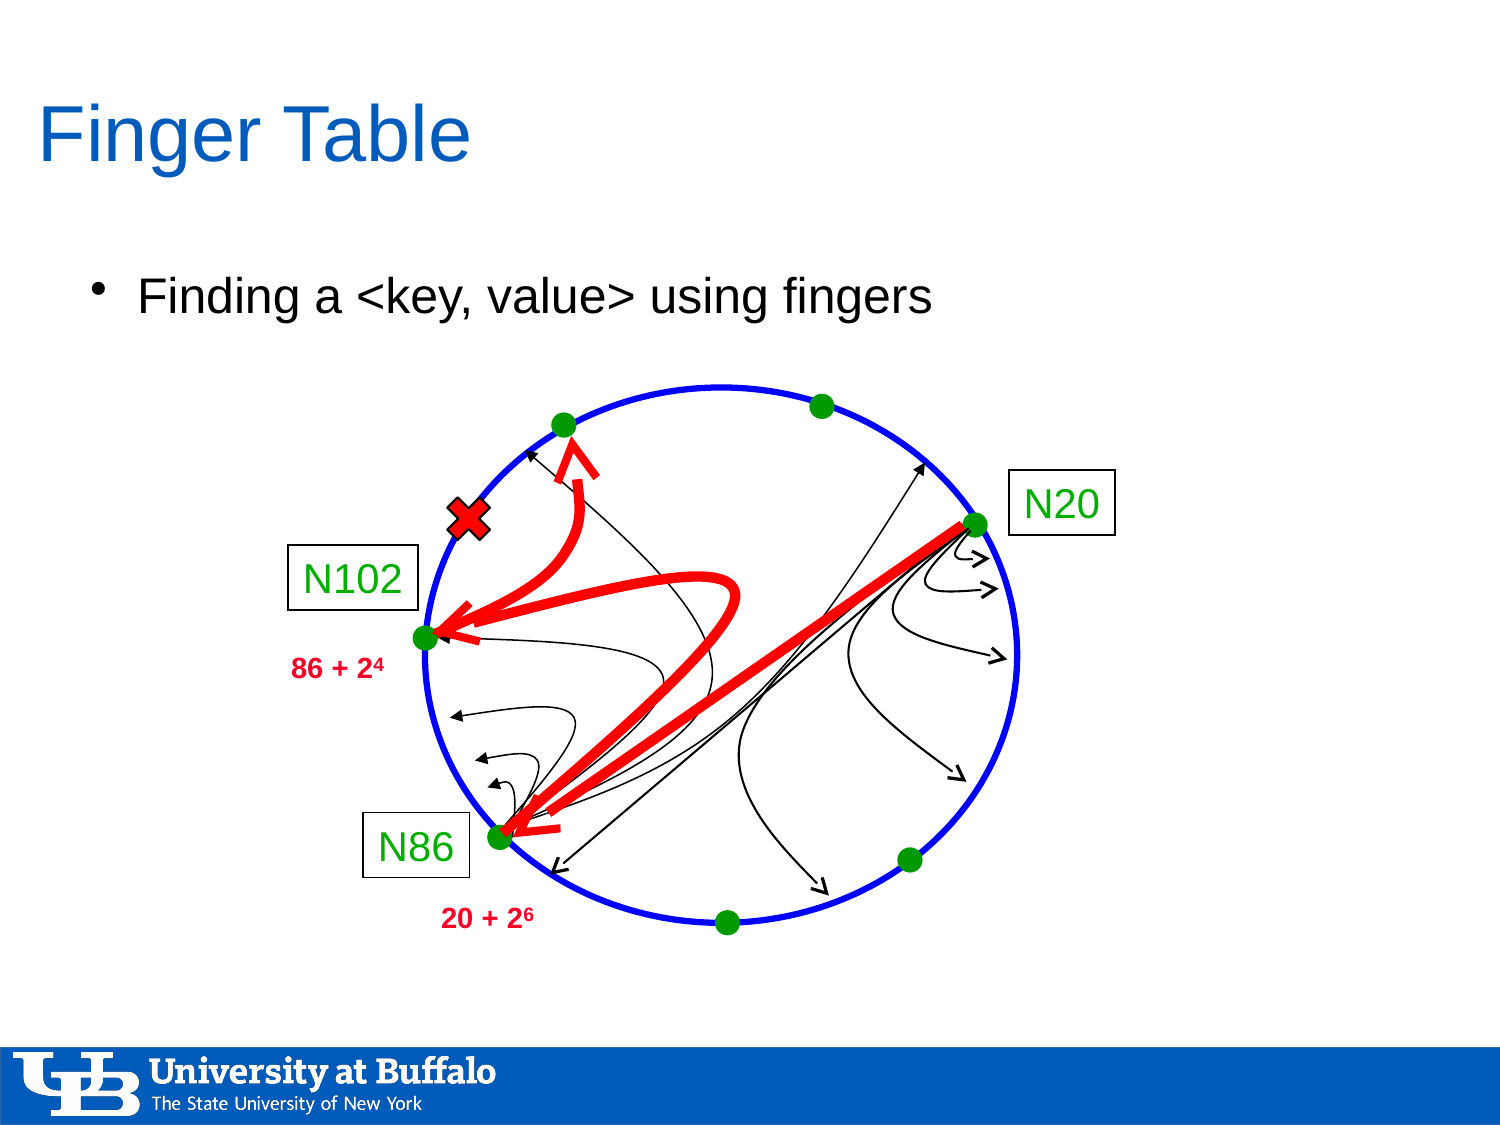

# Finger Table
Finding a <key, value> using fingers
N20
N102
86 + 24
N86
20 + 26